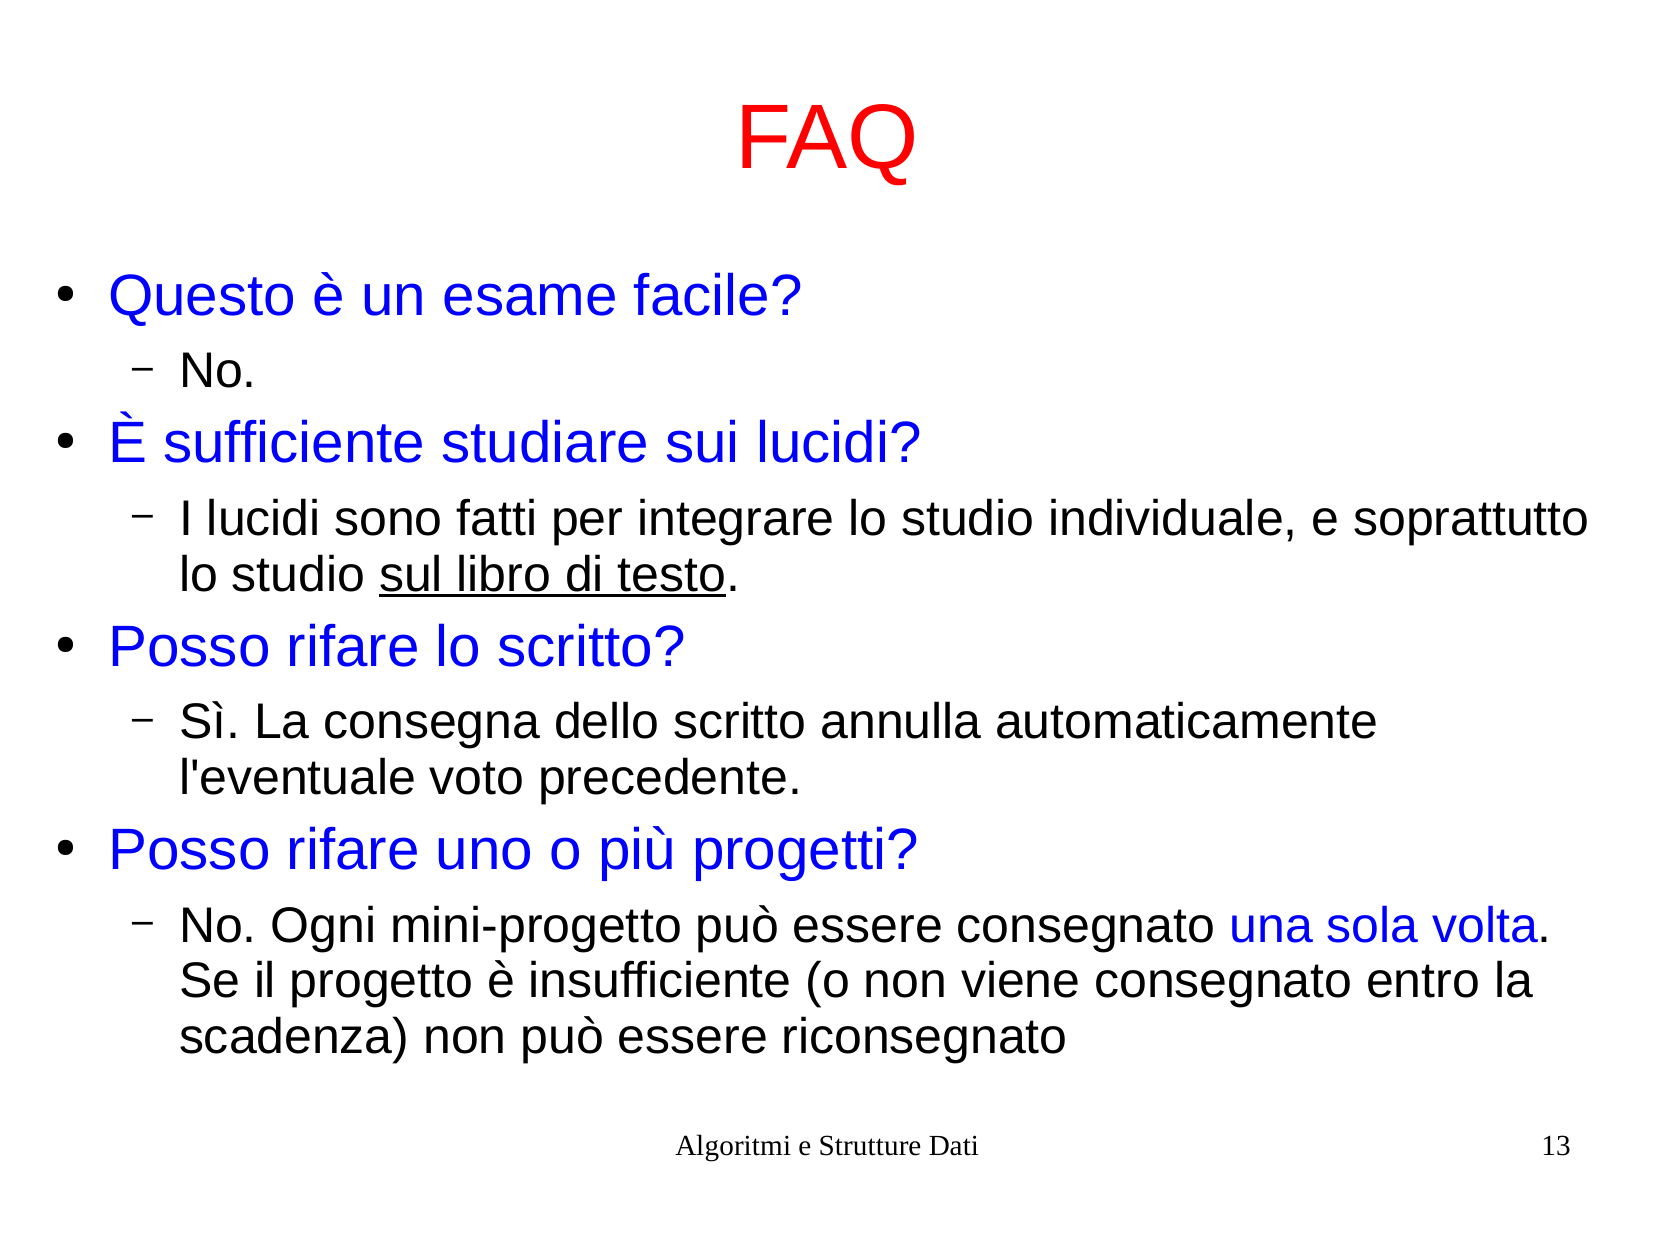

# FAQ
Questo è un esame facile?
No.
È sufficiente studiare sui lucidi?
I lucidi sono fatti per integrare lo studio individuale, e soprattutto lo studio sul libro di testo.
Posso rifare lo scritto?
Sì. La consegna dello scritto annulla automaticamente l'eventuale voto precedente.
Posso rifare uno o più progetti?
No. Ogni mini-progetto può essere consegnato una sola volta. Se il progetto è insufficiente (o non viene consegnato entro la scadenza) non può essere riconsegnato
Algoritmi e Strutture Dati
13